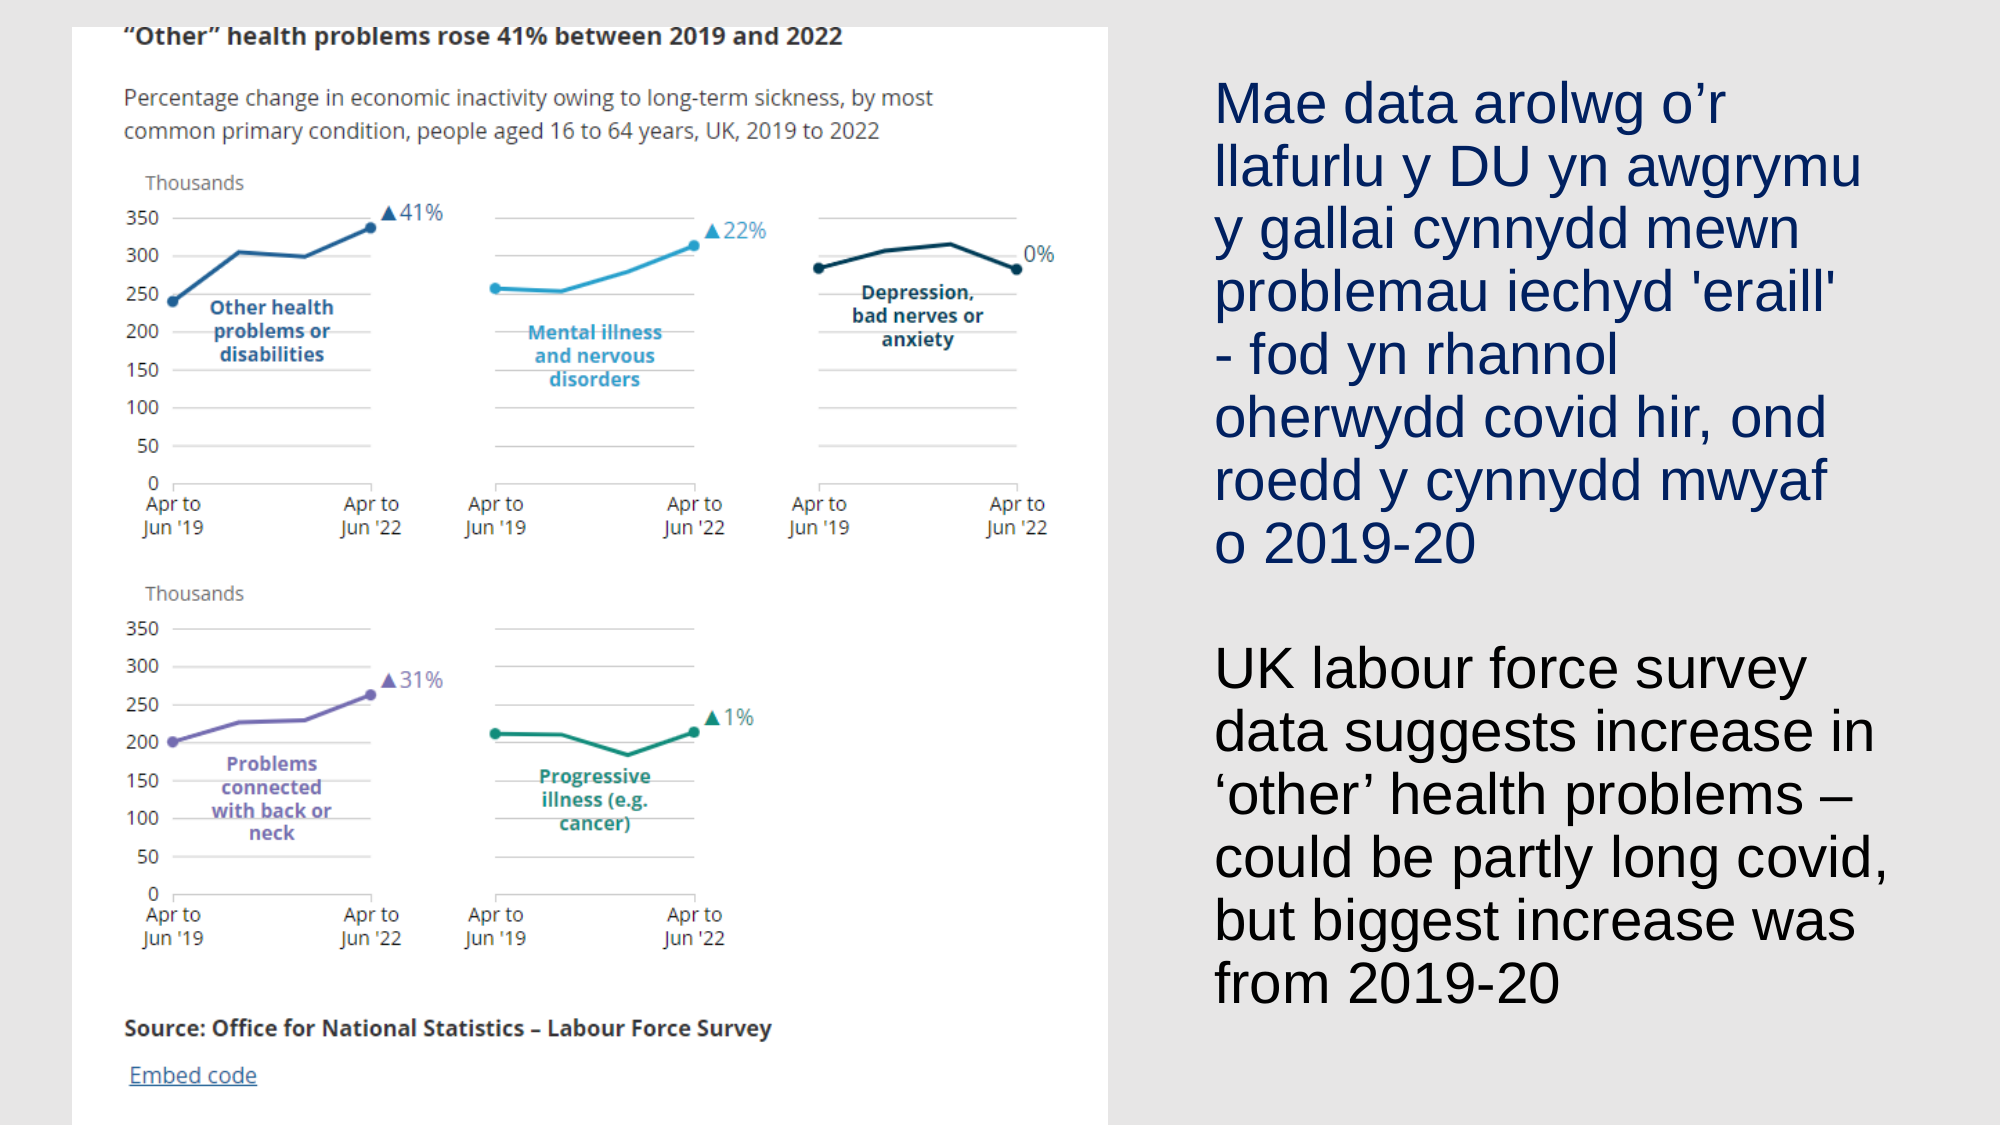

Mae data arolwg o’r llafurlu y DU yn awgrymu y gallai cynnydd mewn problemau iechyd 'eraill' - fod yn rhannol oherwydd covid hir, ond roedd y cynnydd mwyaf o 2019-20
# UK labour force survey data suggests increase in ‘other’ health problems – could be partly long covid, but biggest increase was from 2019-20